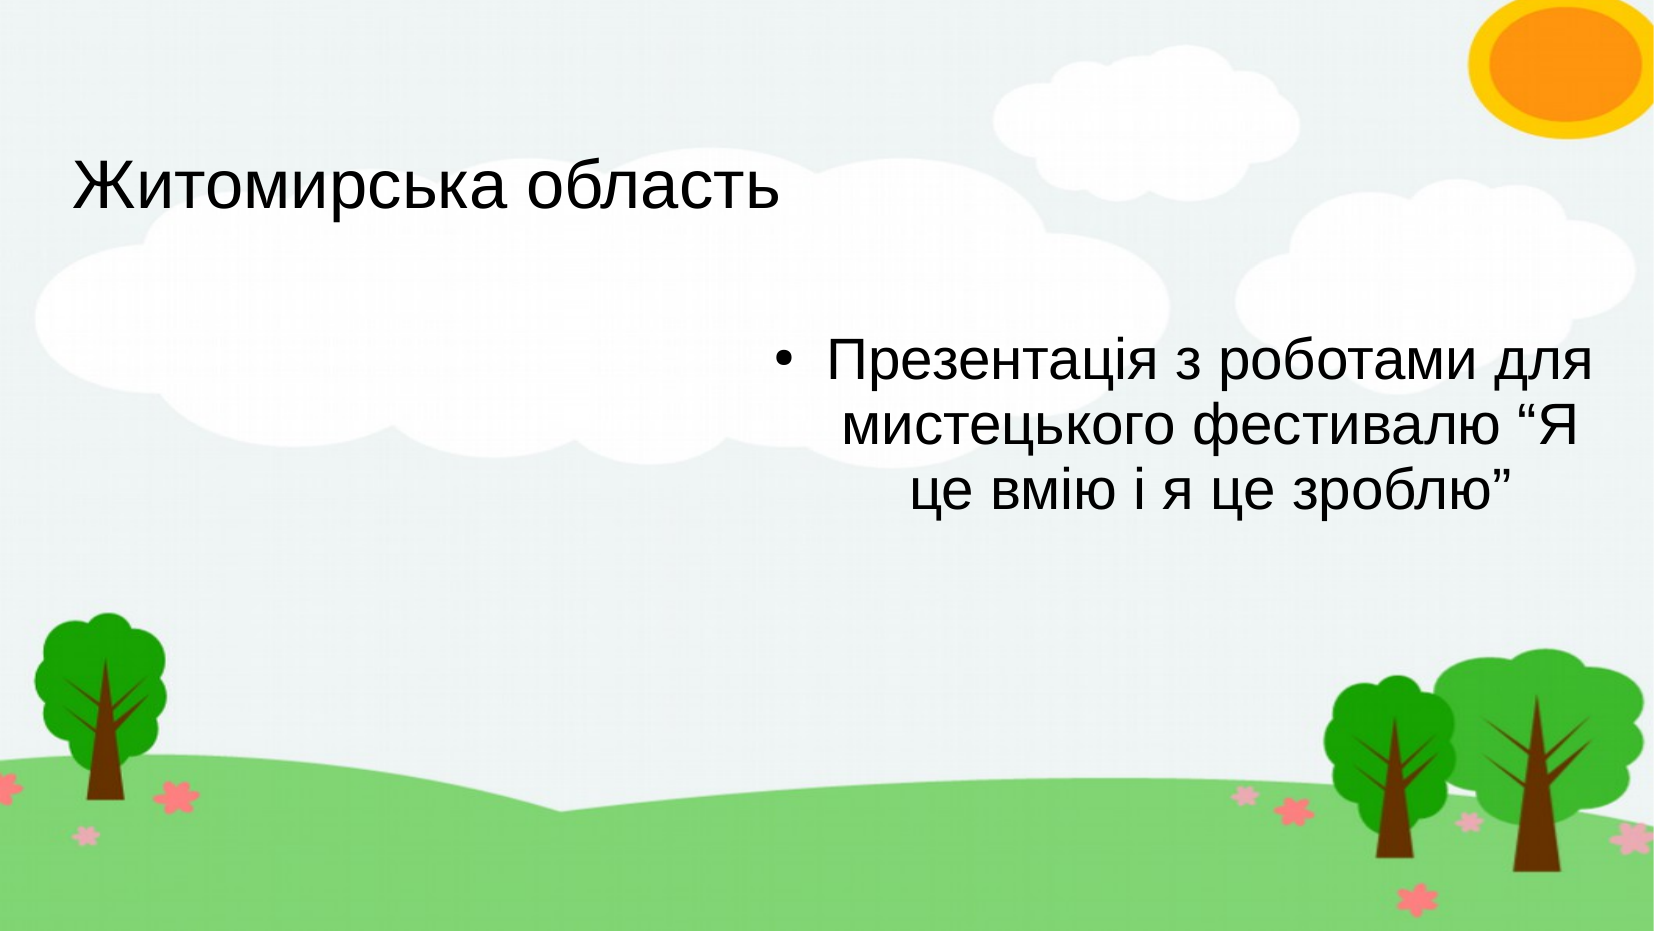

Презентація з роботами для мистецького фестивалю “Я це вмію і я це зроблю”
# Житомирська область